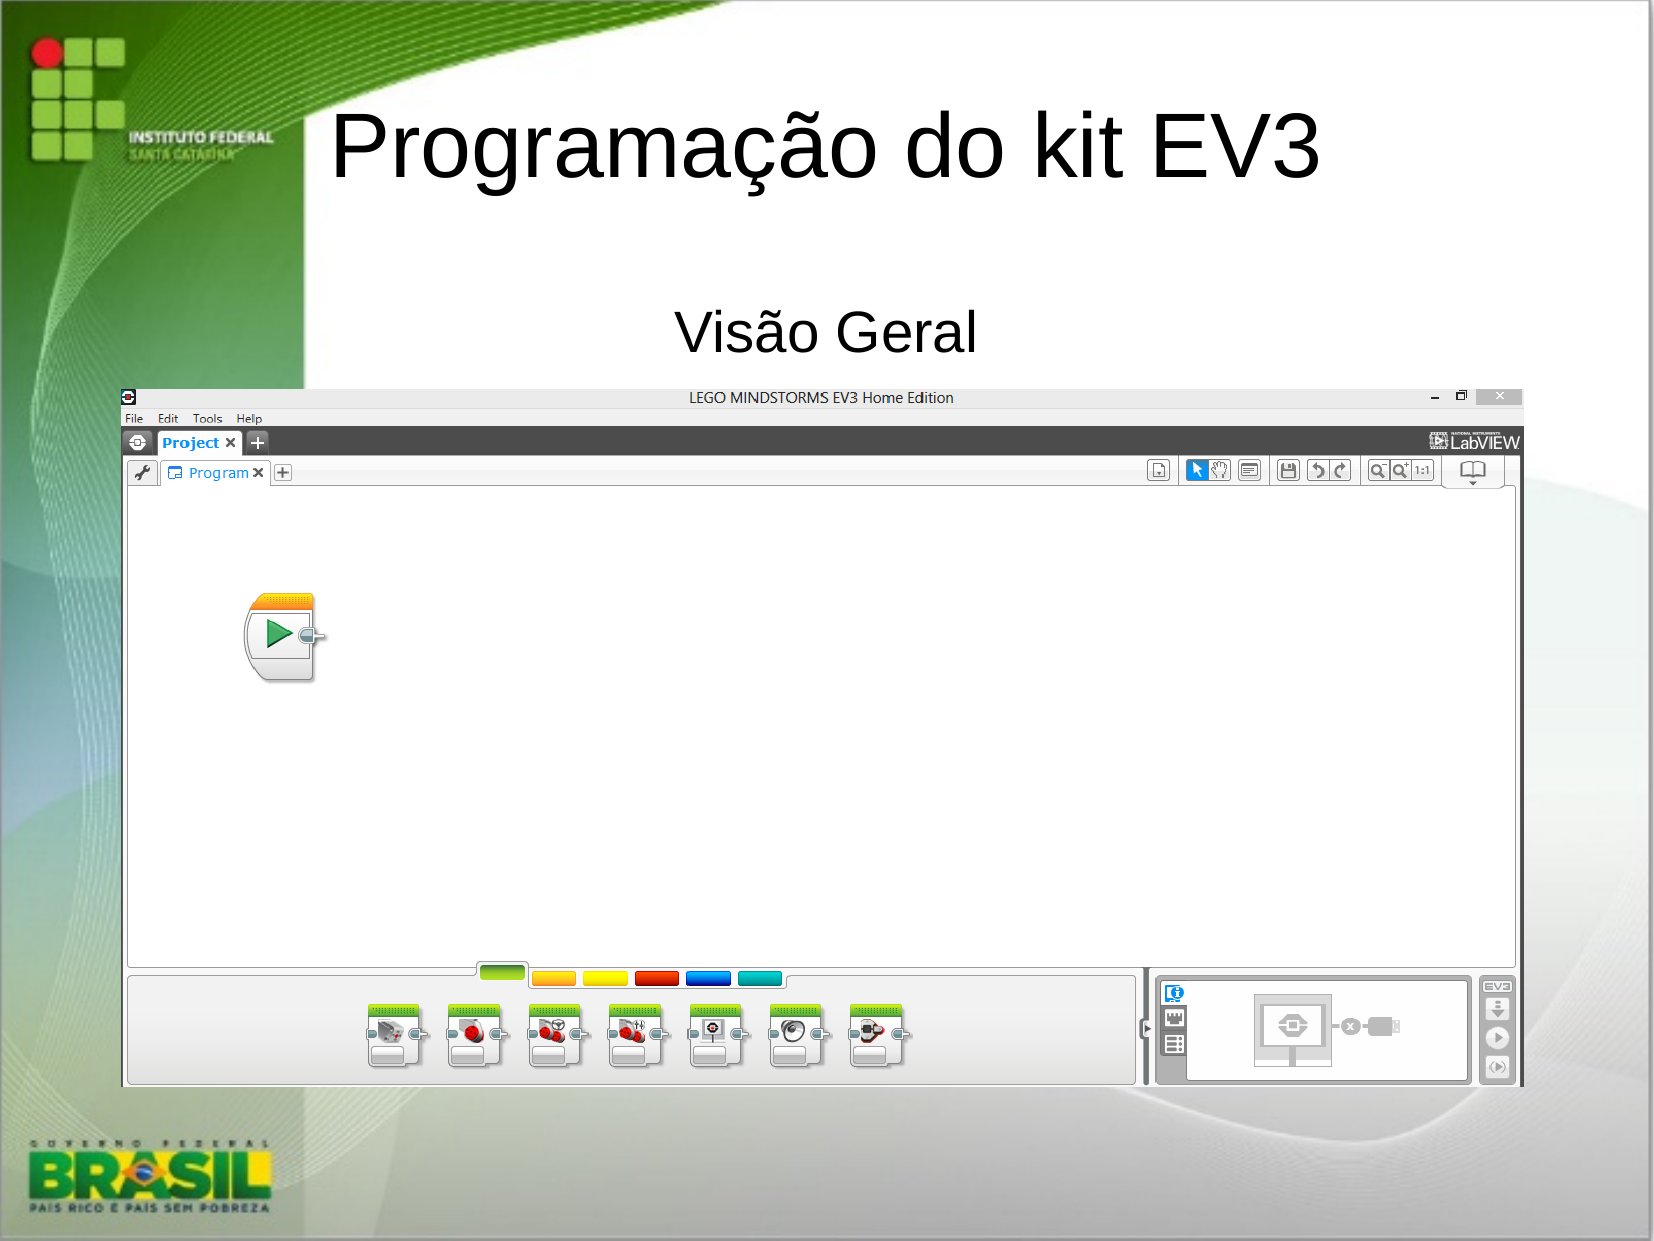

# Programação do kit EV3 Visão Geral